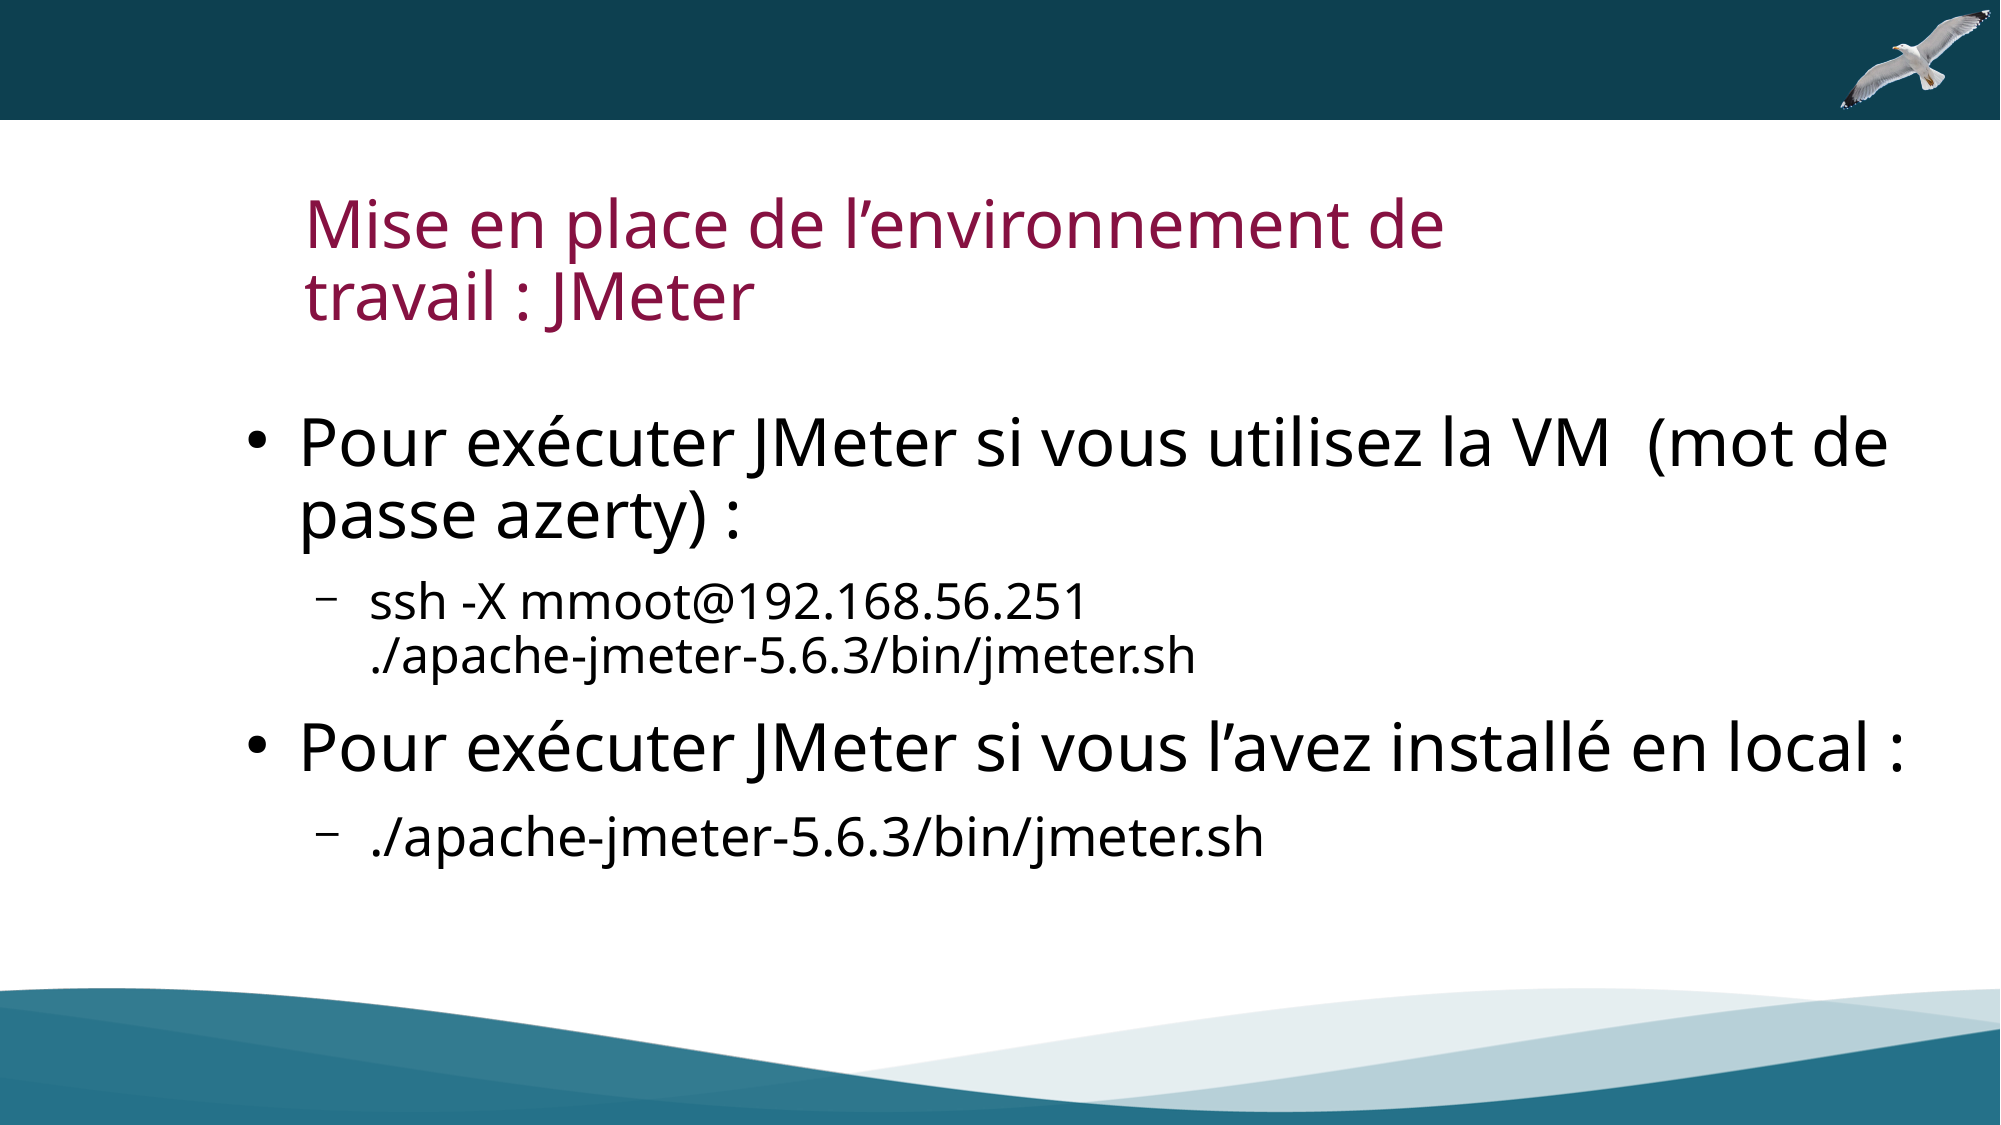

Mise en place de l’environnement de travail : JMeter
# Pour exécuter JMeter si vous utilisez la VM  (mot de passe azerty) :
ssh -X mmoot@192.168.56.251 ./apache-jmeter-5.6.3/bin/jmeter.sh
Pour exécuter JMeter si vous l’avez installé en local :
./apache-jmeter-5.6.3/bin/jmeter.sh